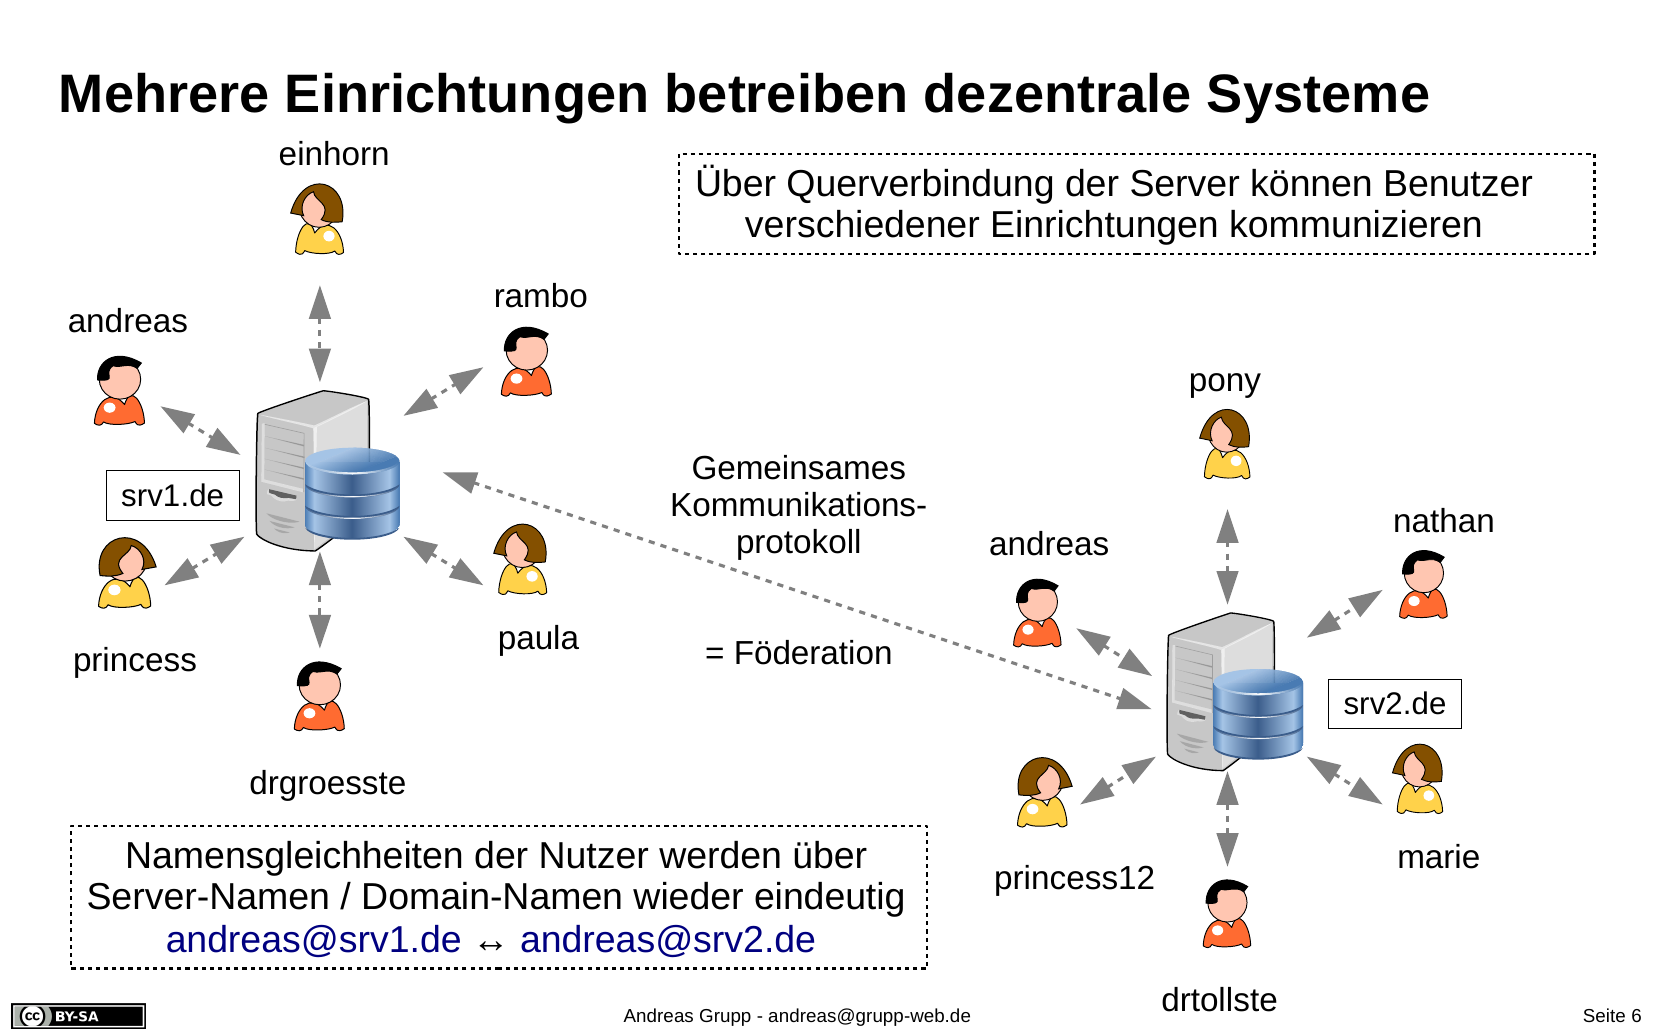

# Mehrere Einrichtungen betreiben dezentrale Systeme
einhorn
rambo
andreas
paula
princess
drgroesste
Über Querverbindung der Server können Benutzer verschiedener Einrichtungen kommunizieren
pony
nathan
andreas
marie
princess12
drtollste
Gemeinsames Kommunikations-
protokoll
= Föderation
srv1.de
srv2.de
Namensgleichheiten der Nutzer werden über
Server-Namen / Domain-Namen wieder eindeutig
andreas@srv1.de ↔ andreas@srv2.de
Andreas Grupp - andreas@grupp-web.de
6